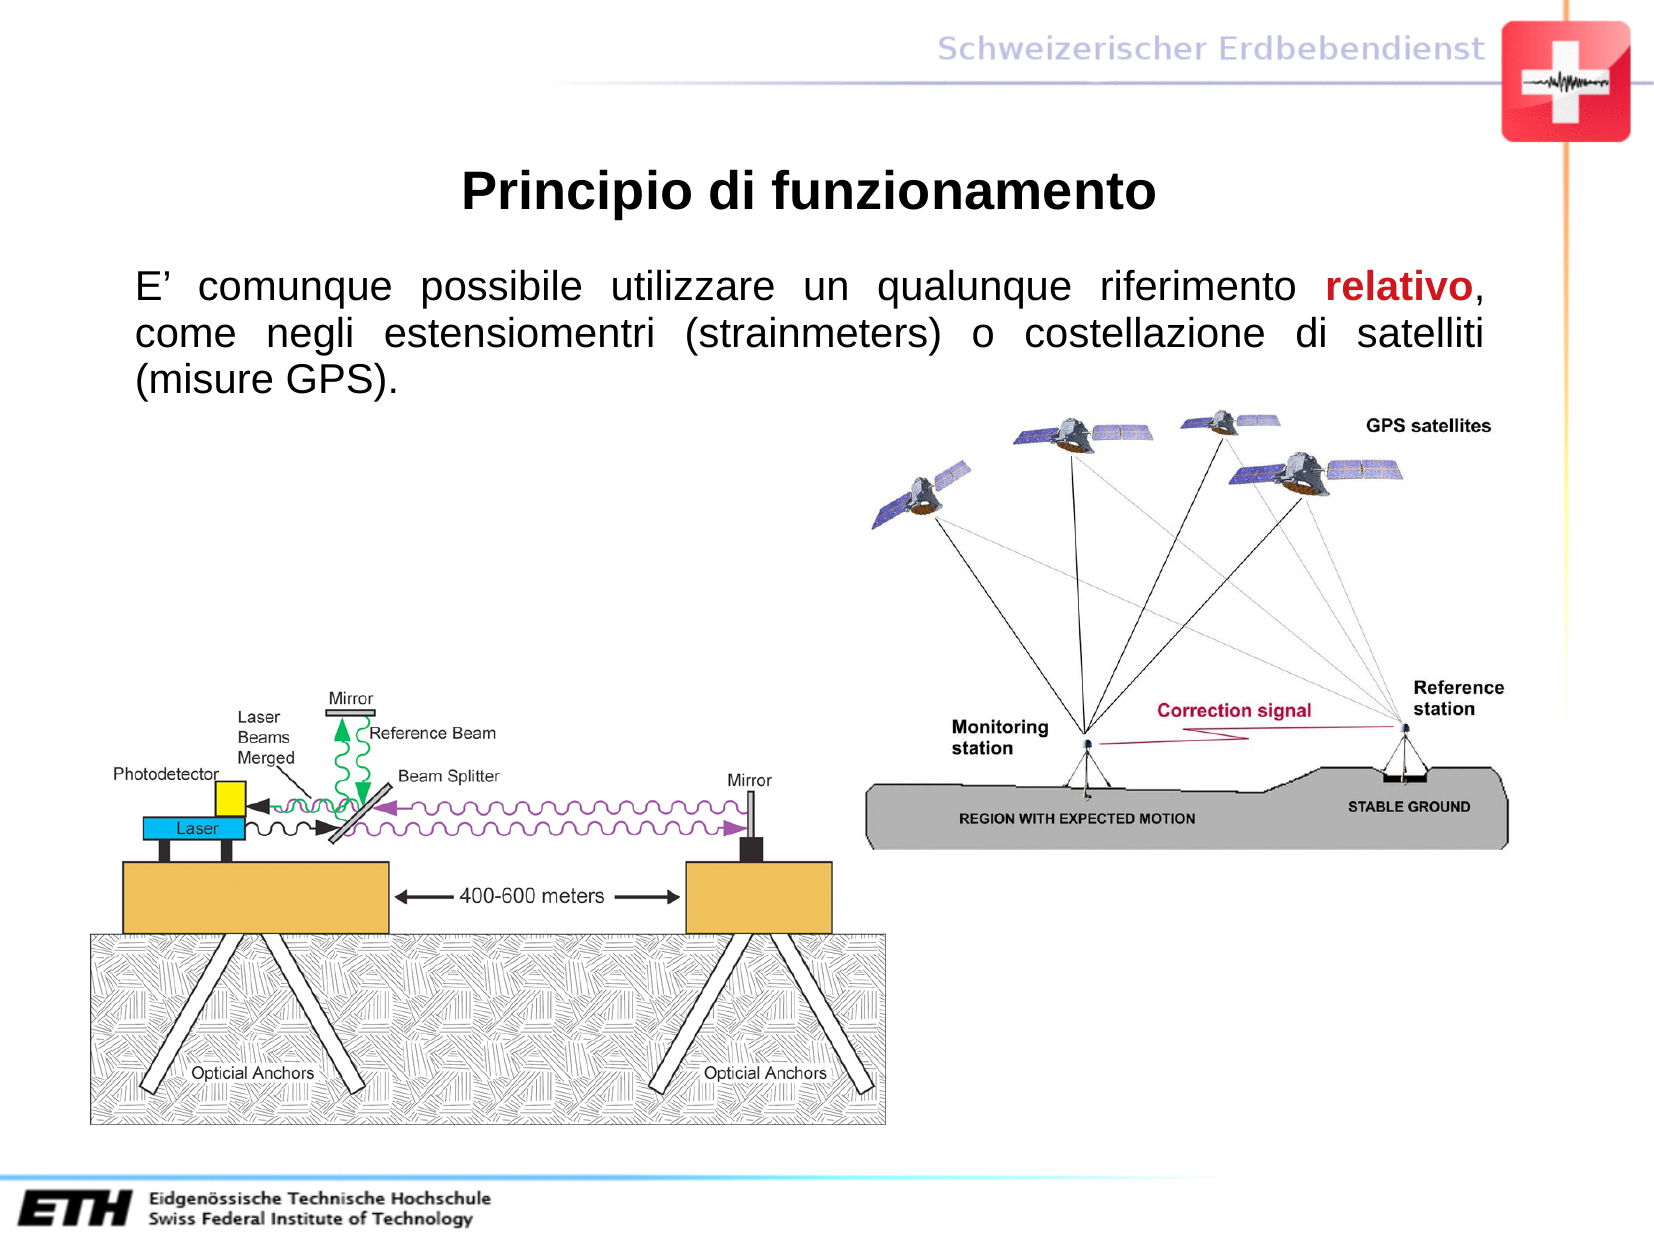

Principio di funzionamento
E’ comunque possibile utilizzare un qualunque riferimento relativo, come negli estensiomentri (strainmeters) o costellazione di satelliti (misure GPS).